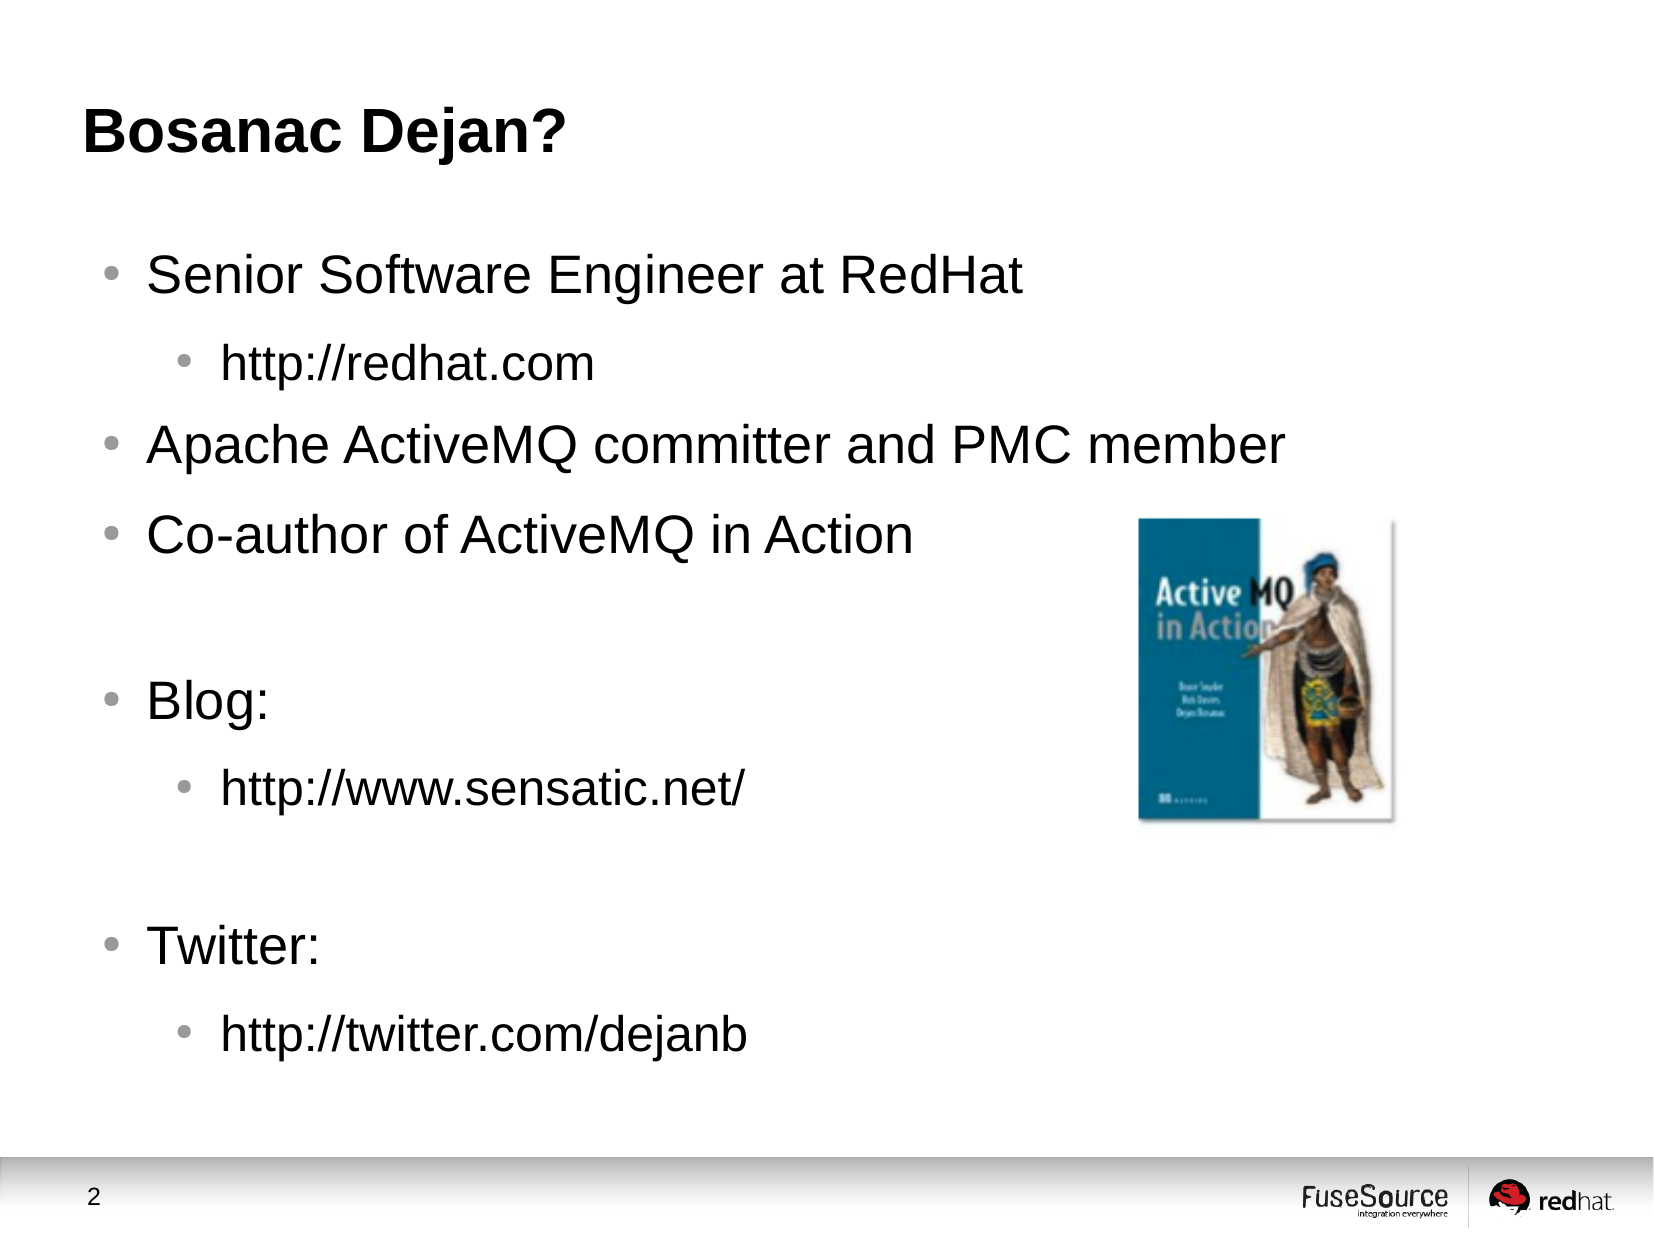

# Bosanac Dejan?
Senior Software Engineer at RedHat
http://redhat.com
Apache ActiveMQ committer and PMC member
Co-author of ActiveMQ in Action
Blog:
http://www.sensatic.net/
Twitter:
http://twitter.com/dejanb